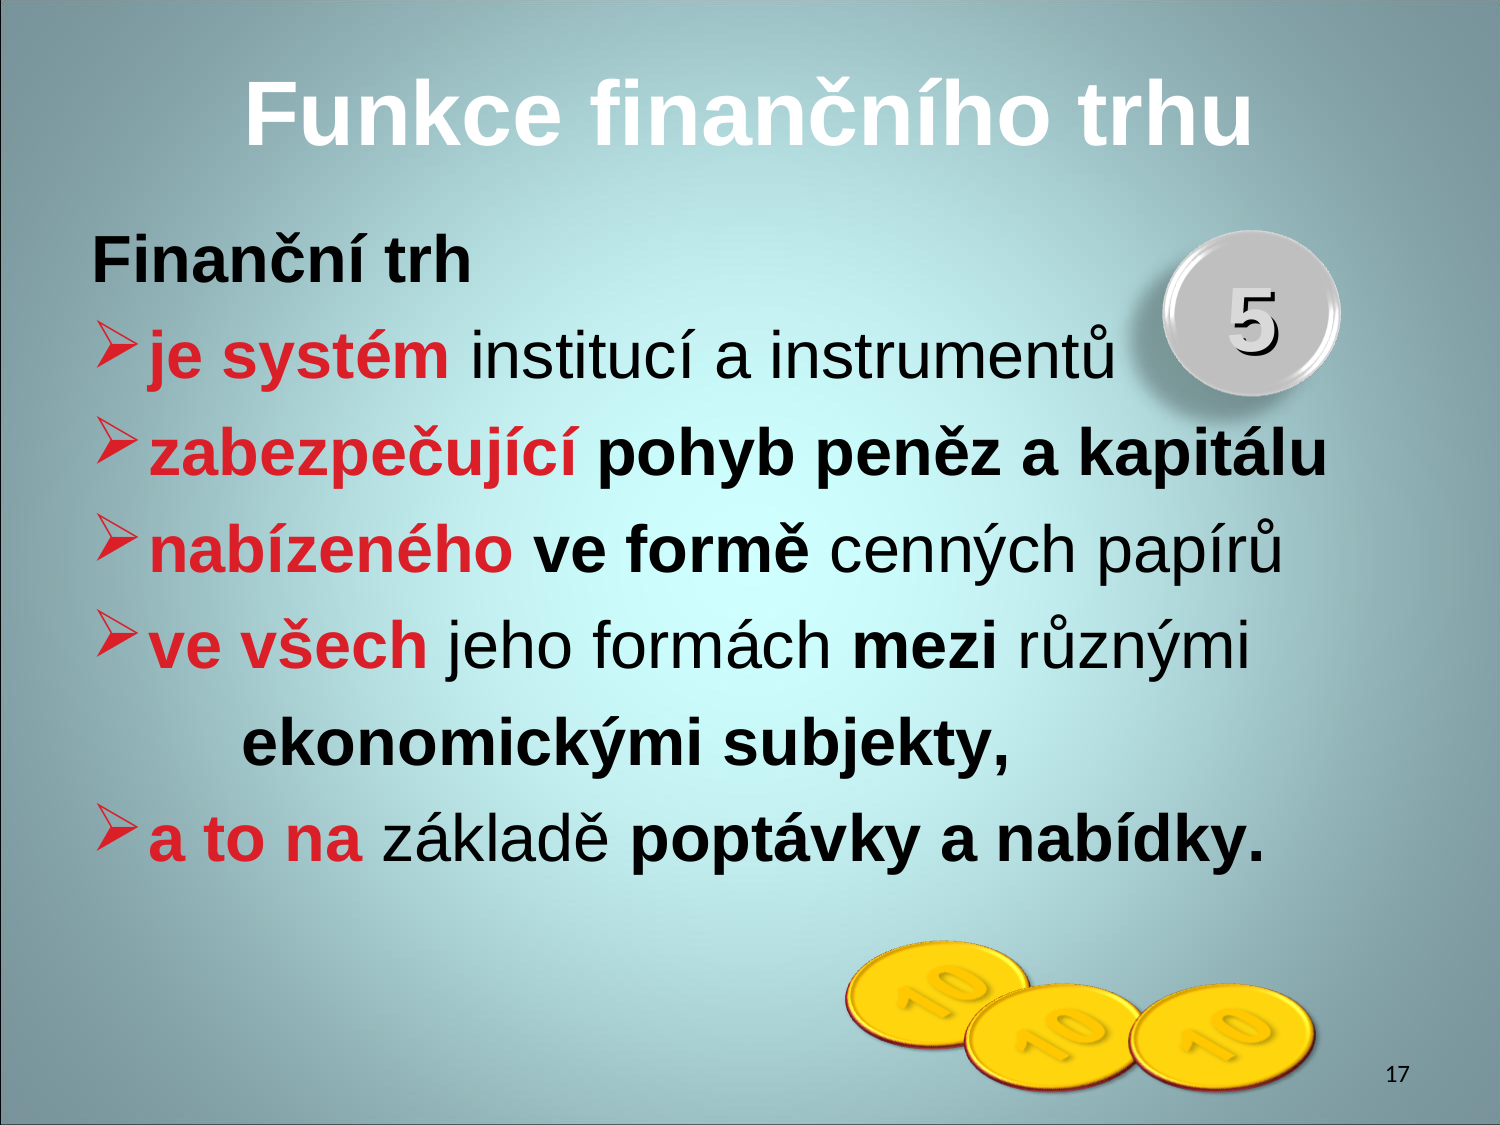

# Funkce finančního trhu
Finanční trh
je systém institucí a instrumentů
zabezpečující pohyb peněz a kapitálu
nabízeného ve formě cenných papírů
ve všech jeho formách mezi různými
		ekonomickými subjekty,
a to na základě poptávky a nabídky.
5